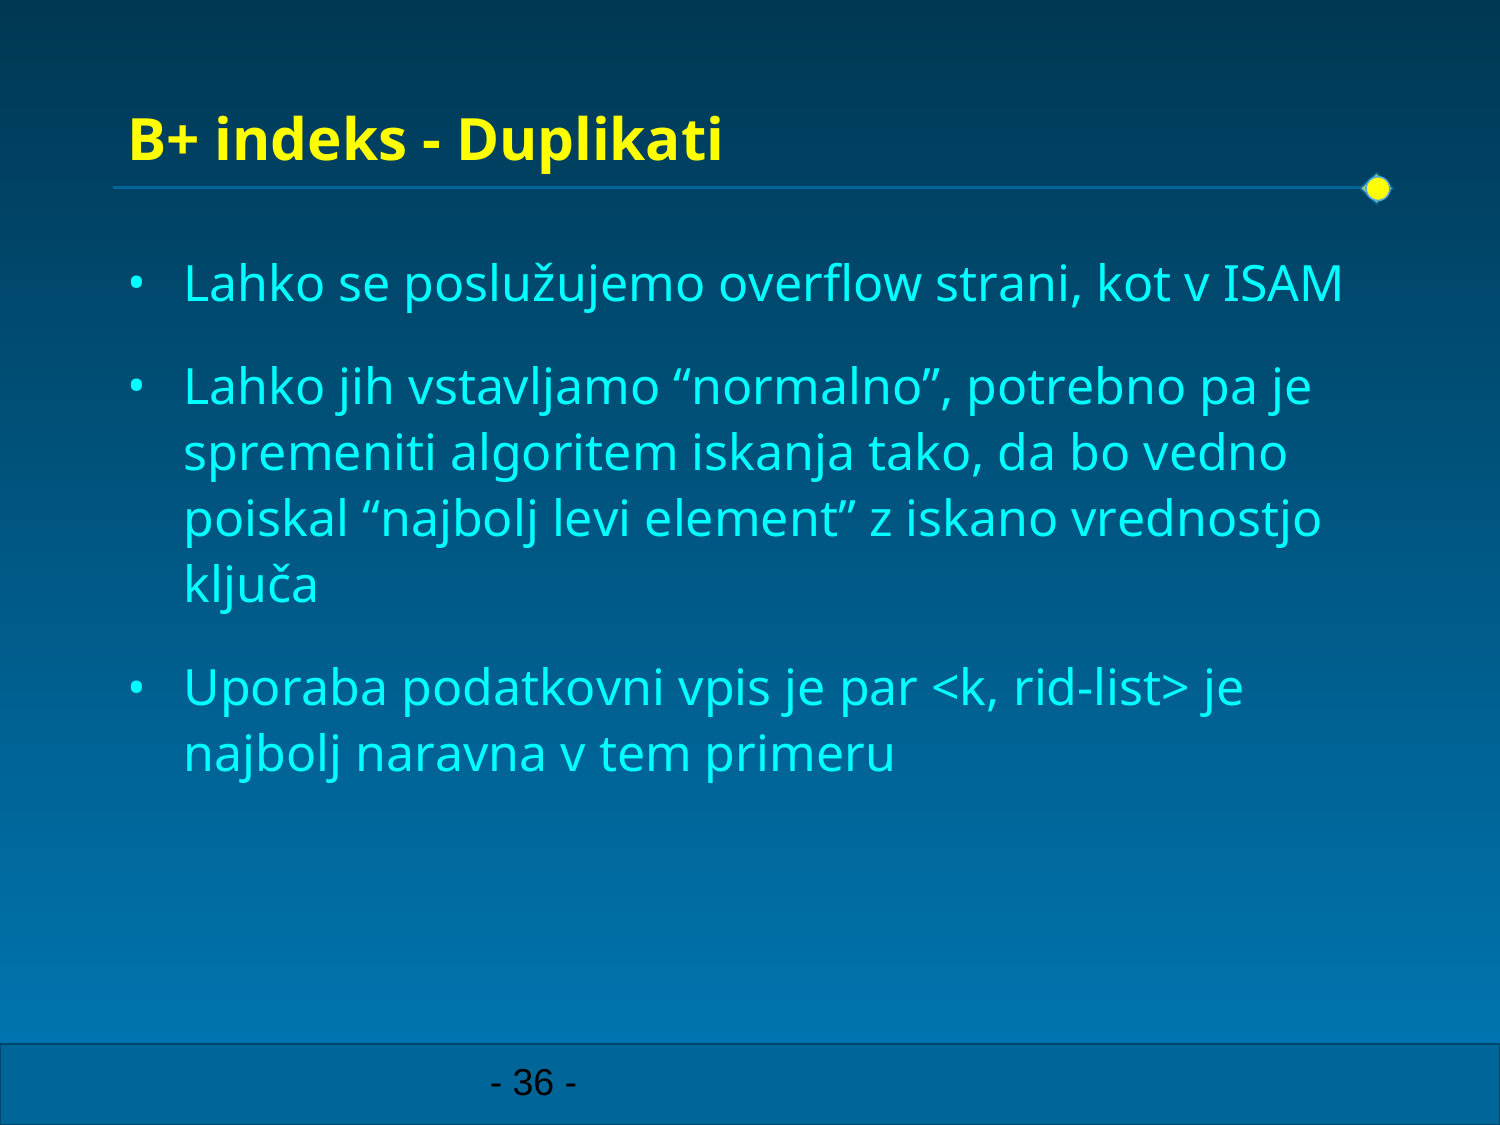

# B+ indeks - Duplikati
Lahko se poslužujemo overflow strani, kot v ISAM
Lahko jih vstavljamo “normalno”, potrebno pa je spremeniti algoritem iskanja tako, da bo vedno poiskal “najbolj levi element” z iskano vrednostjo ključa
Uporaba podatkovni vpis je par <k, rid-list> je najbolj naravna v tem primeru